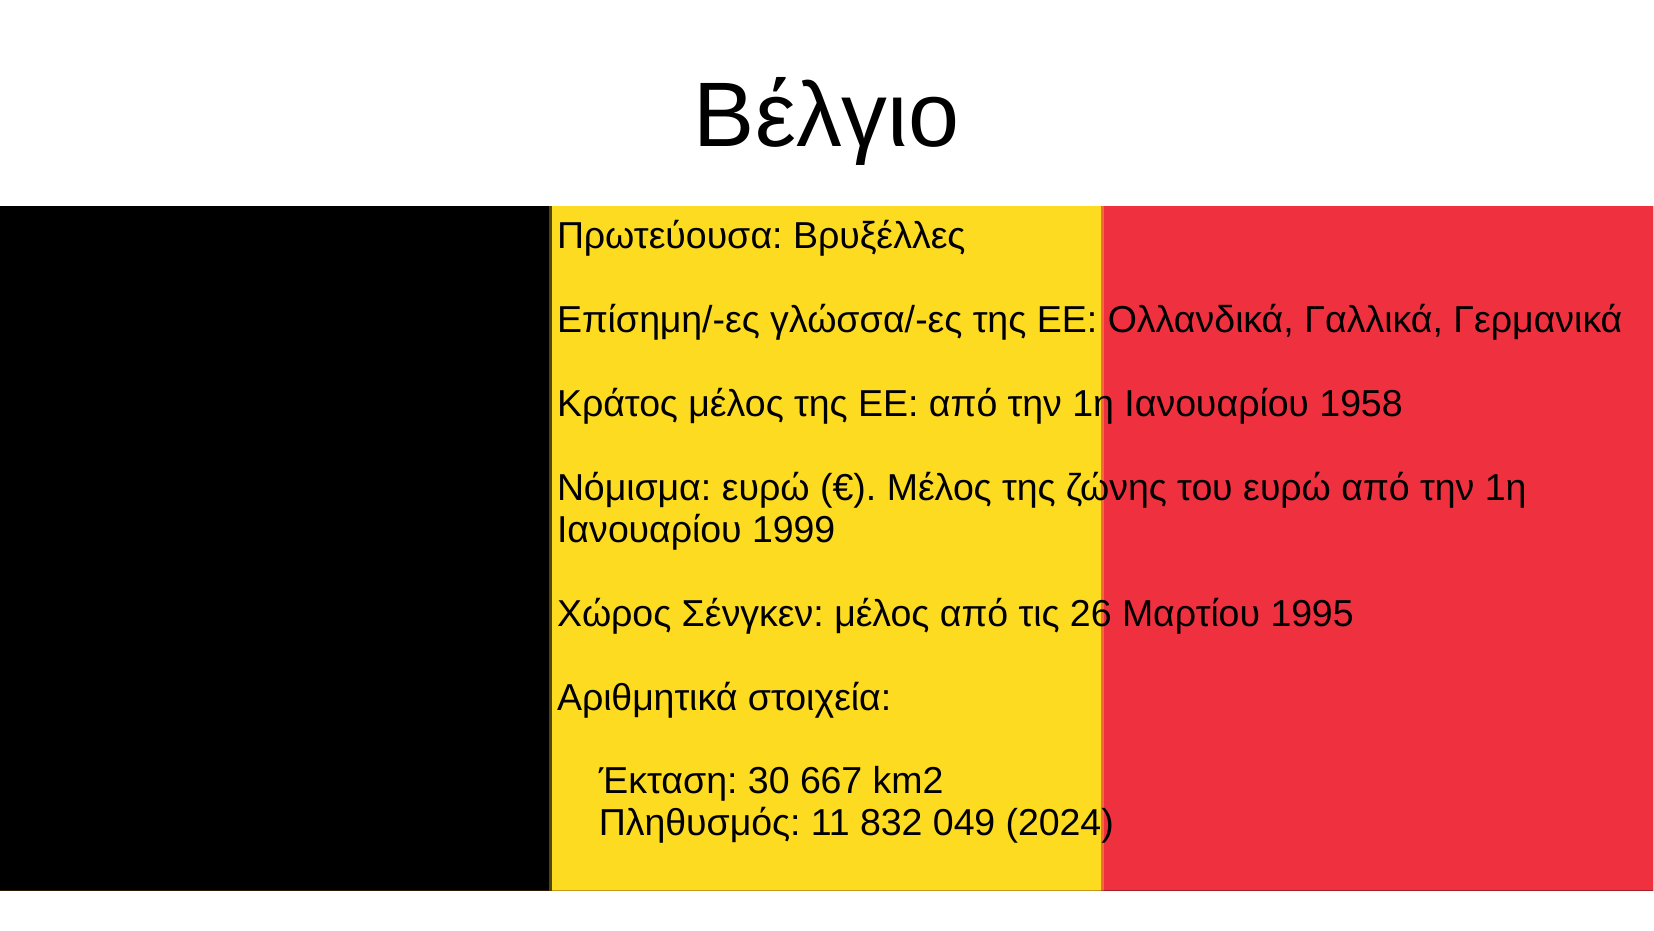

# Βέλγιο
Πρωτεύουσα: Βρυξέλλες
Επίσημη/-ες γλώσσα/-ες της ΕΕ: Ολλανδικά, Γαλλικά, Γερμανικά
Κράτος μέλος της ΕΕ: από την 1η Ιανουαρίου 1958
Νόμισμα: ευρώ (€). Μέλος της ζώνης του ευρώ από την 1η Ιανουαρίου 1999
Χώρος Σένγκεν: μέλος από τις 26 Μαρτίου 1995
Αριθμητικά στοιχεία:
 Έκταση: 30 667 km2
 Πληθυσμός: 11 832 049 (2024)